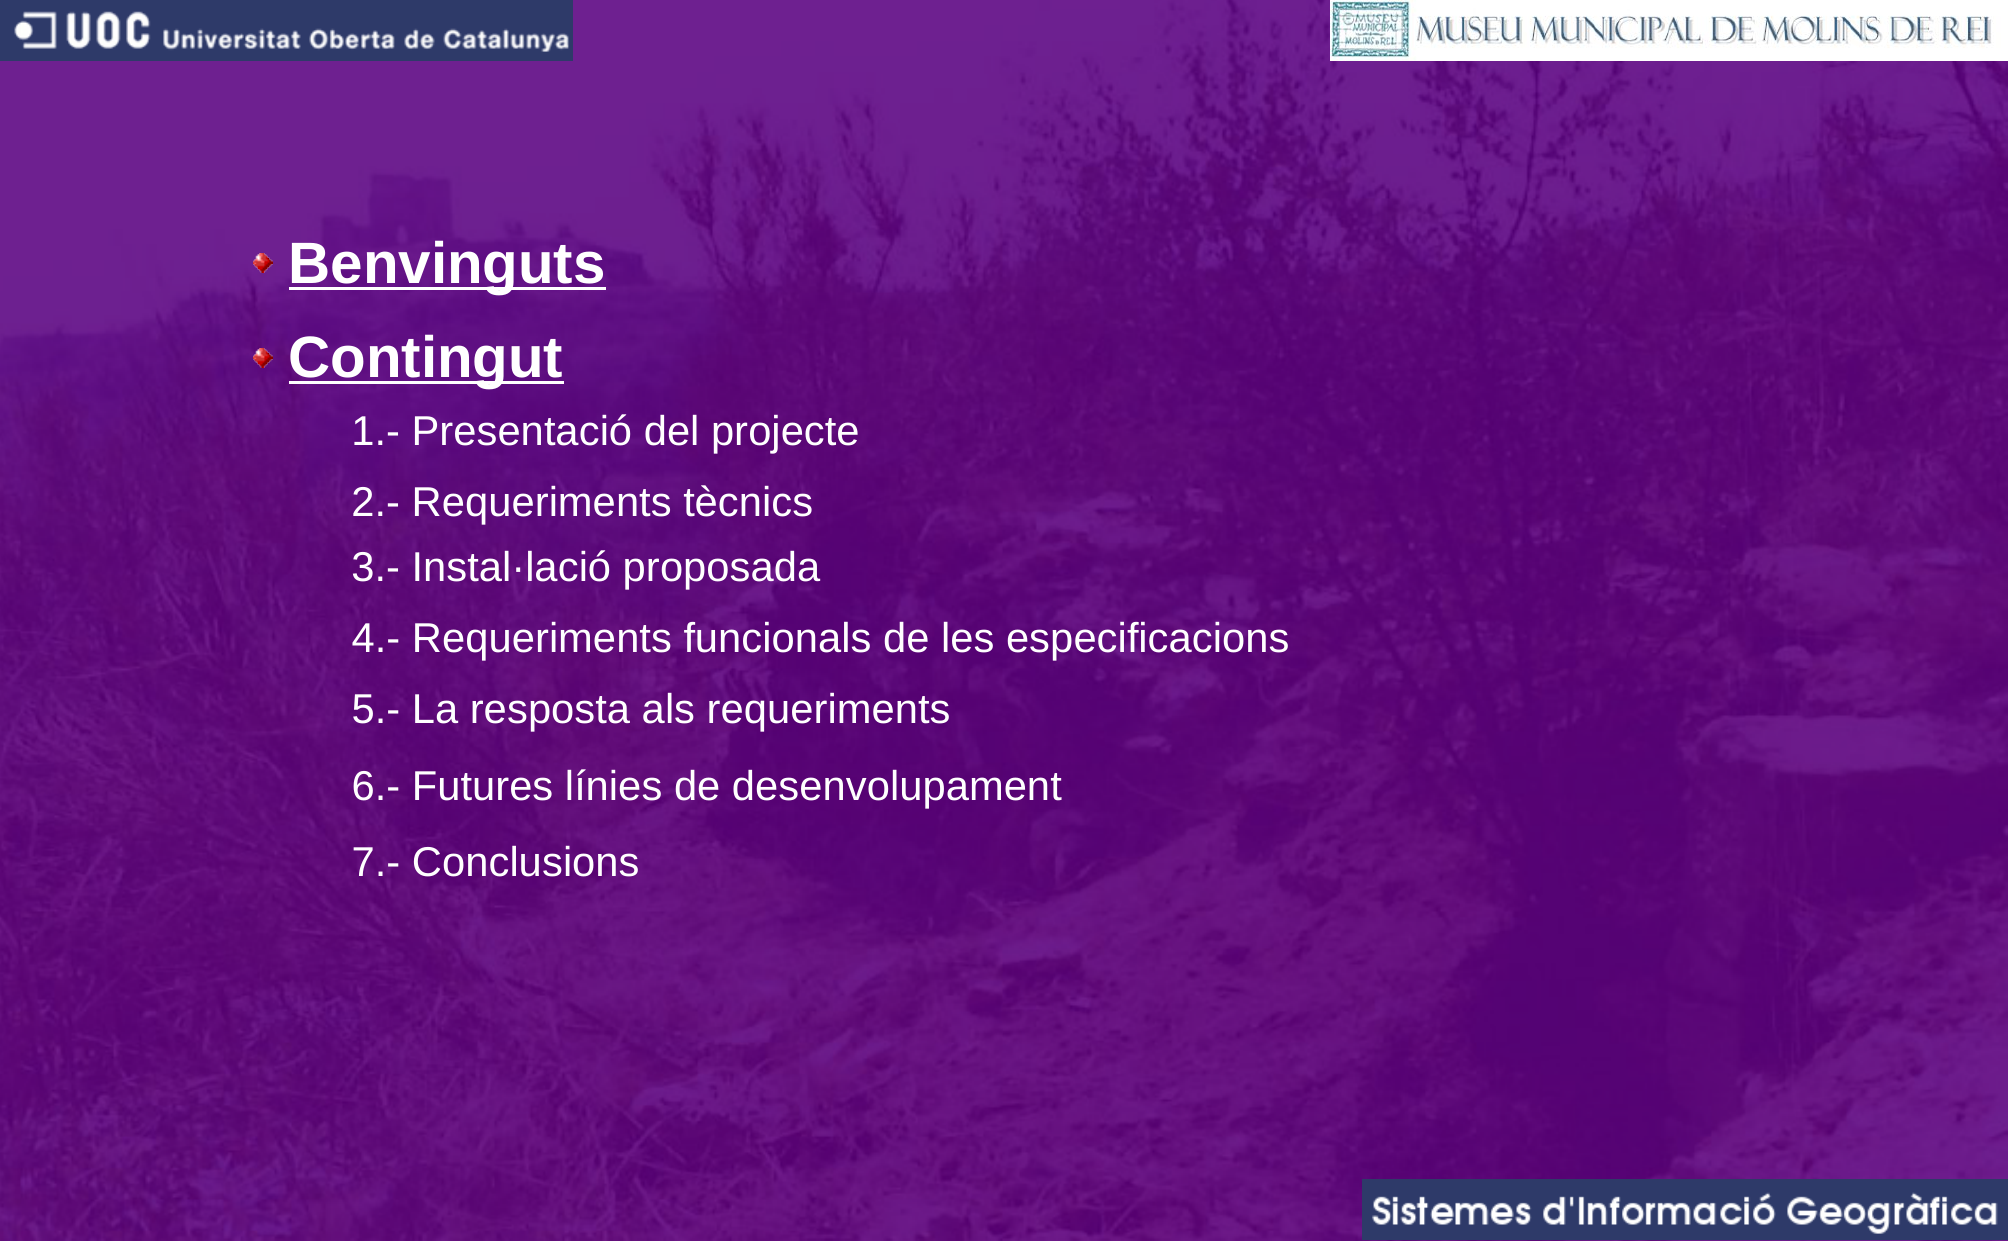

Benvinguts
 Contingut
1.- Presentació del projecte
2.- Requeriments tècnics
3.- Instal·lació proposada
4.- Requeriments funcionals de les especificacions
5.- La resposta als requeriments
6.- Futures línies de desenvolupament
7.- Conclusions